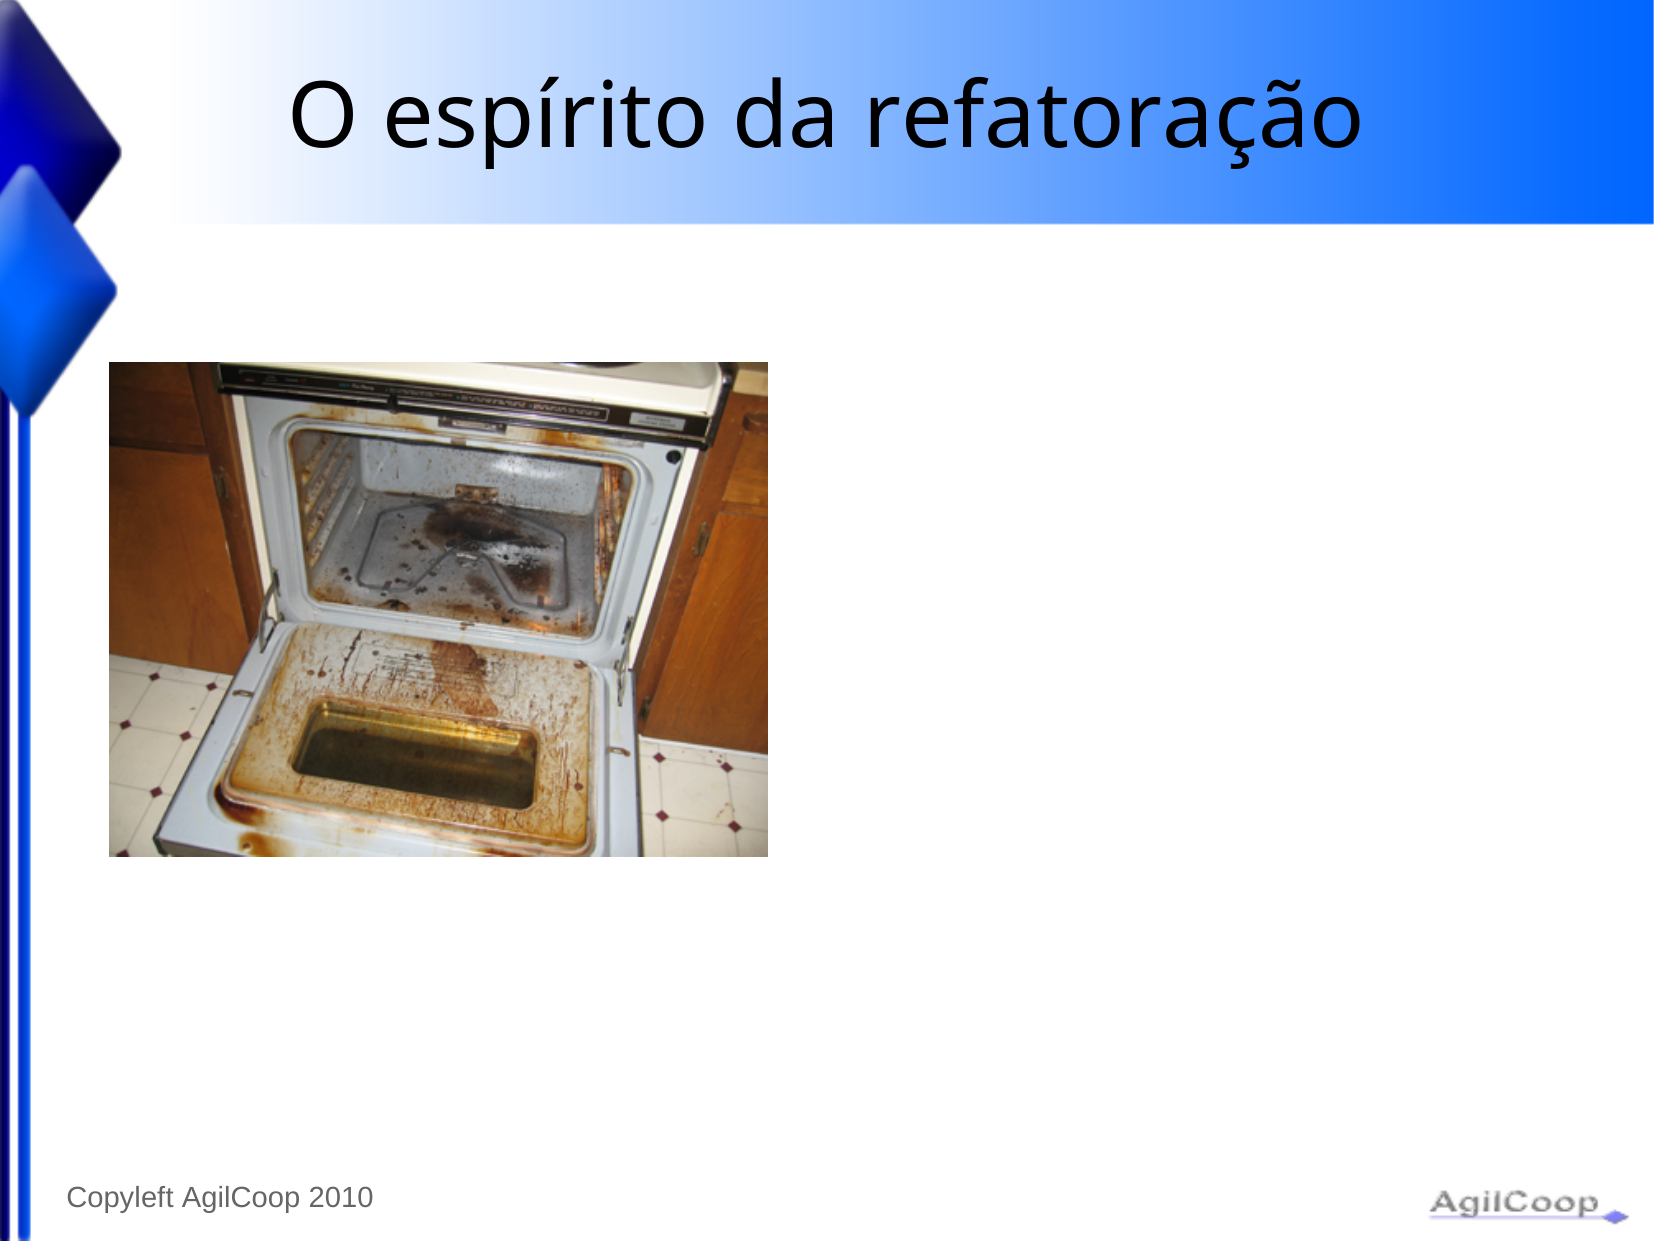

# O espírito da refatoração
Copyleft AgilCoop 2010